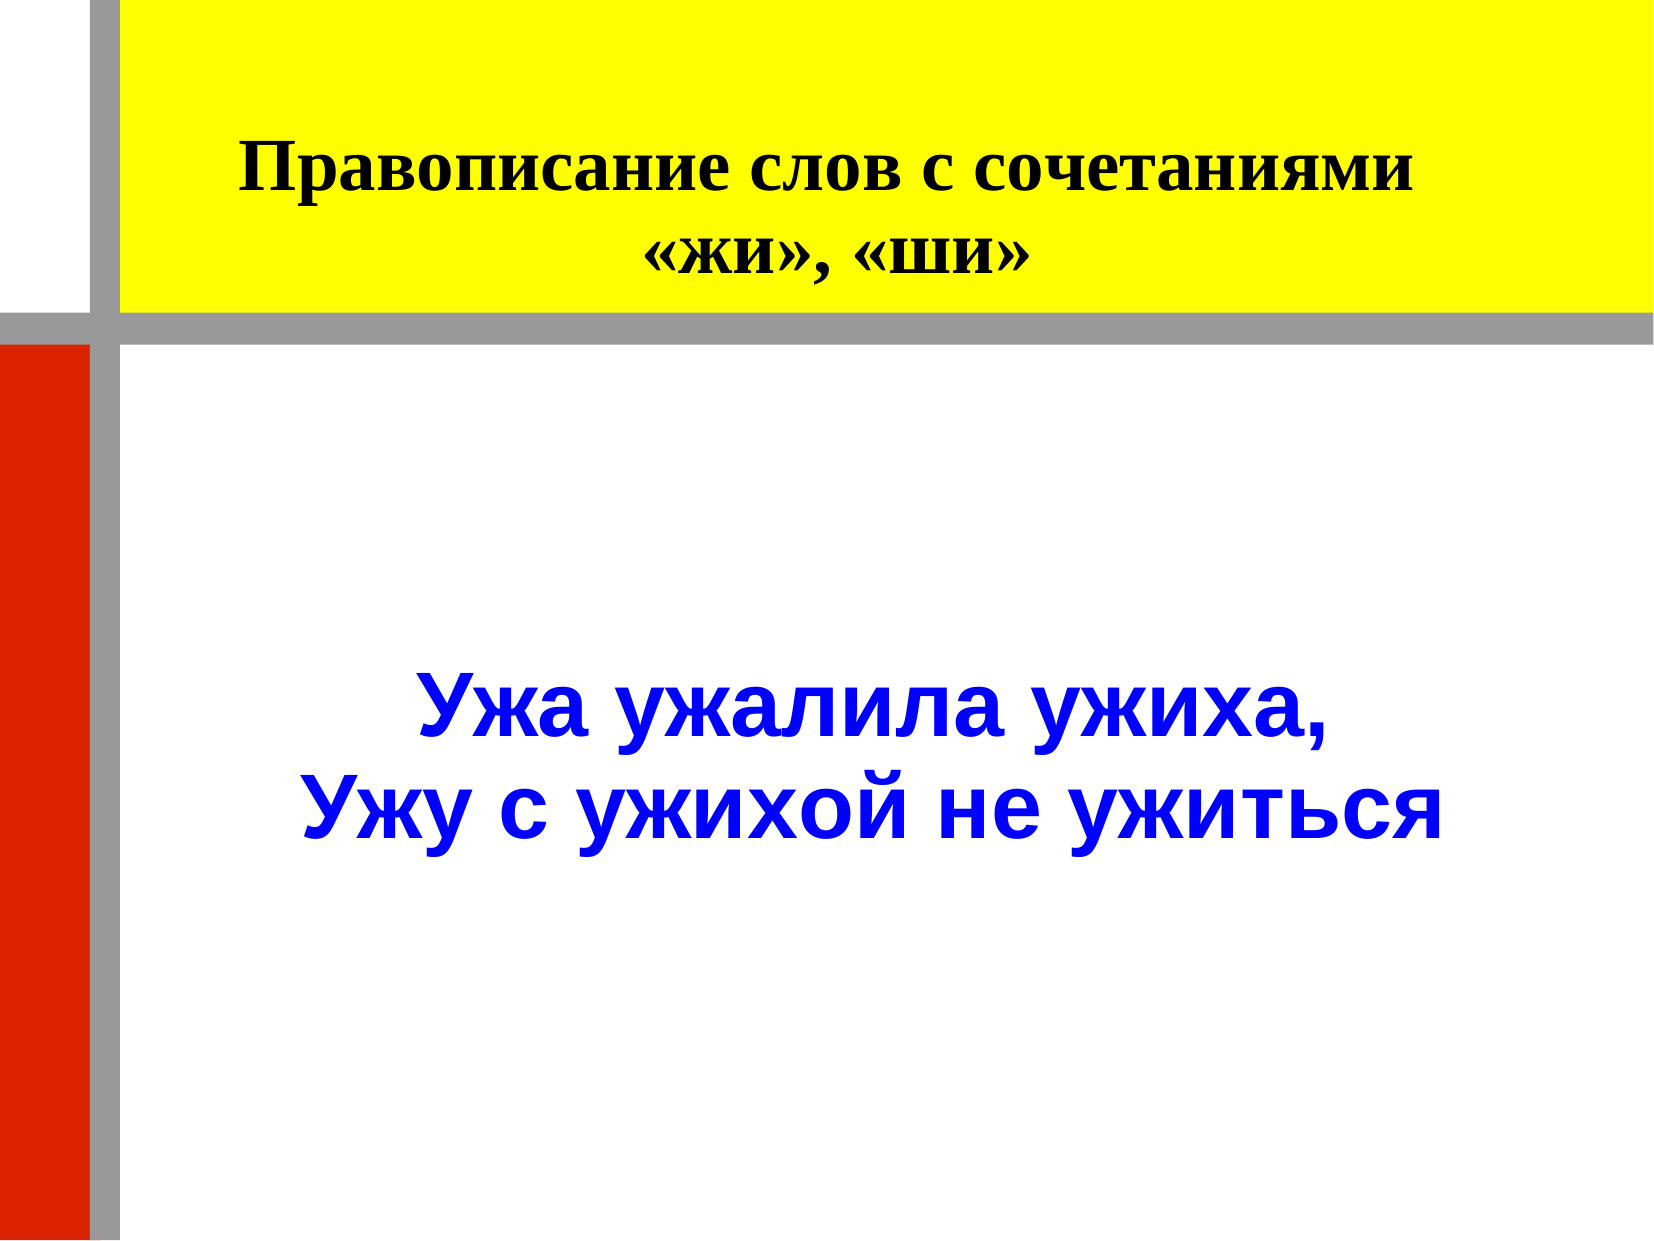

# Правописание слов с сочетаниями «жи», «ши»
Ужа ужалила ужиха,
Ужу с ужихой не ужиться